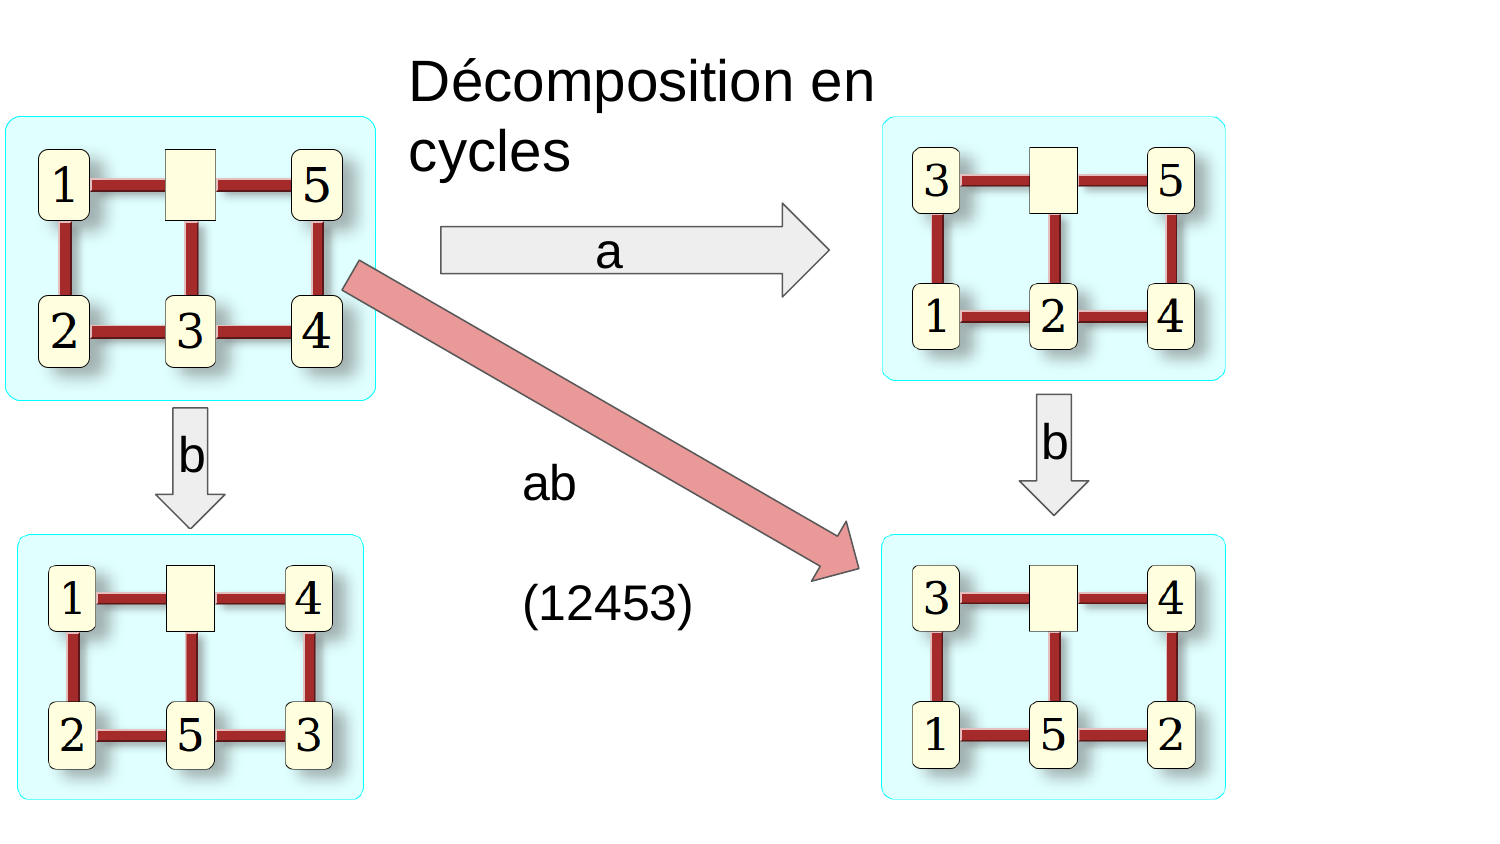

# Décomposition en cycles
a
b
b
ab
(12453)